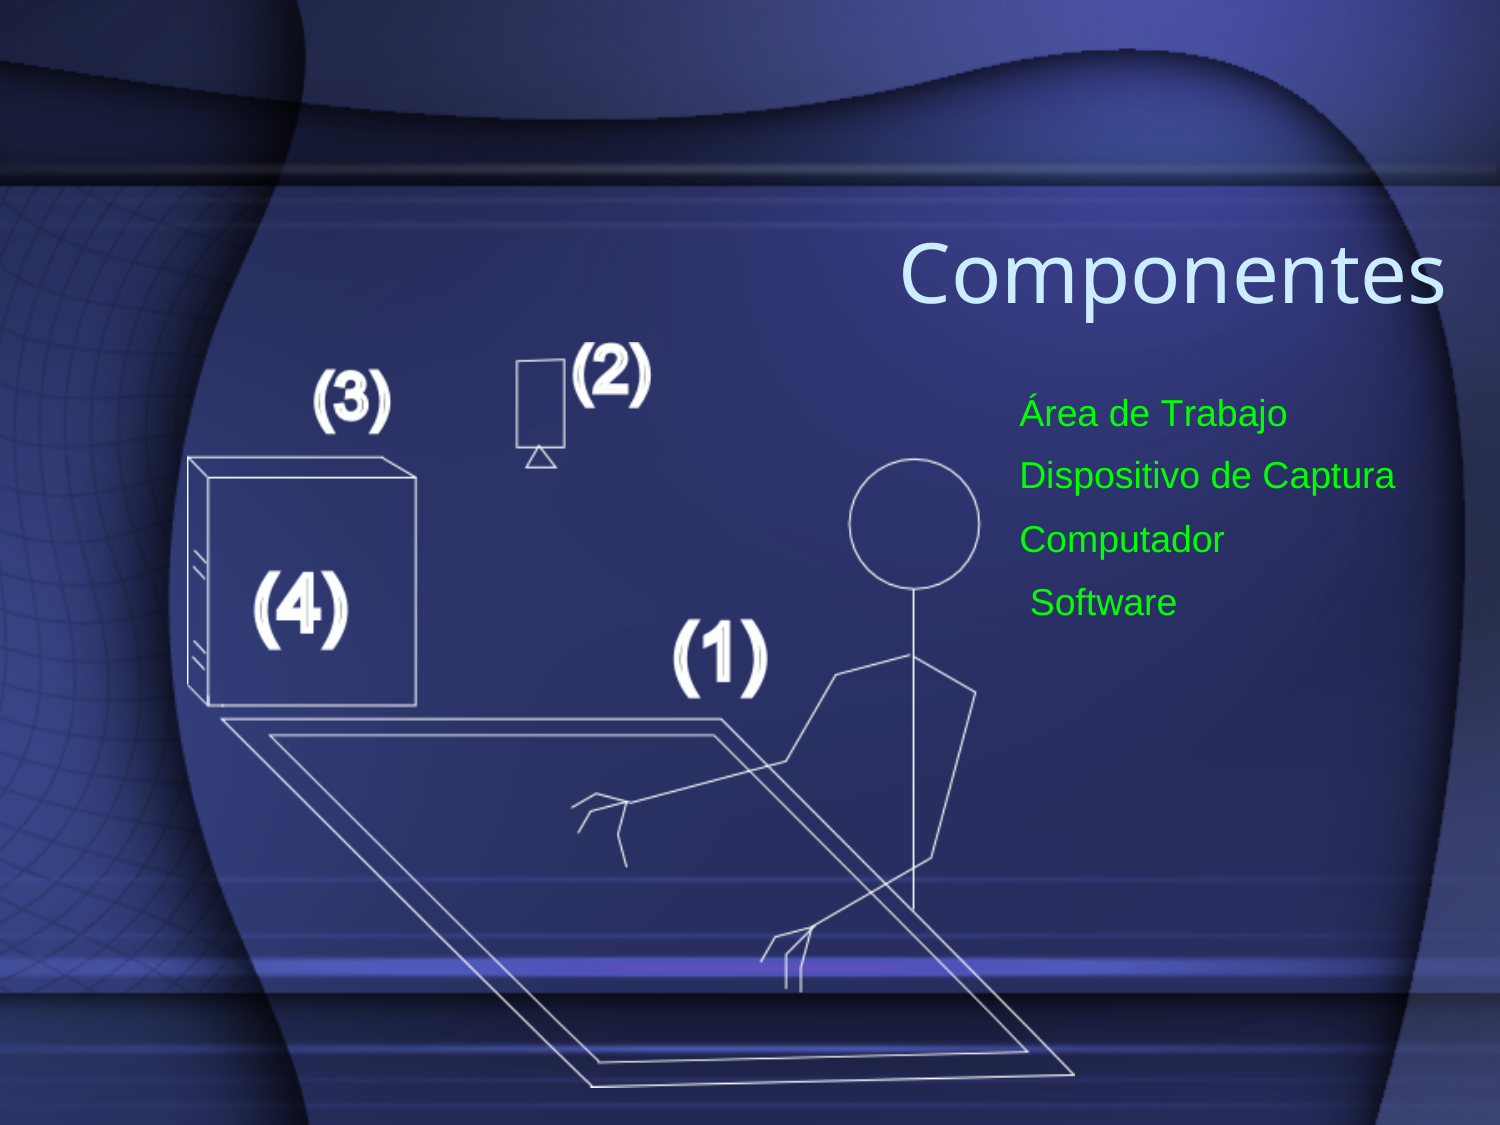

Componentes
Área de Trabajo
Dispositivo de Captura
Computador
 Software